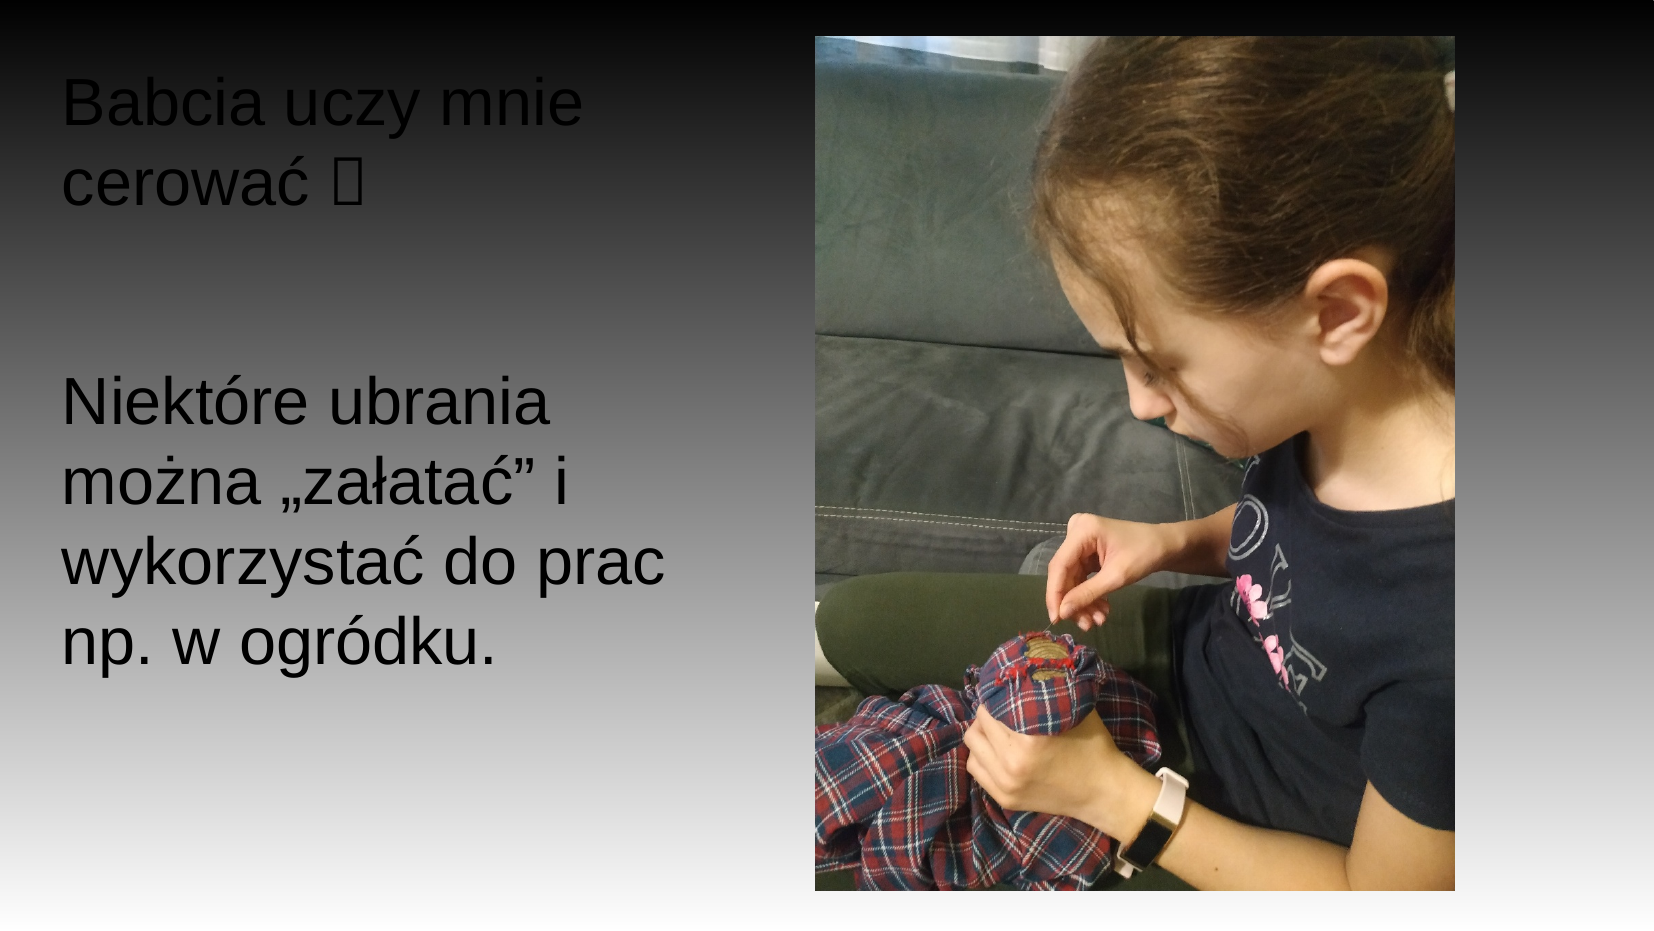

# Babcia uczy mnie cerować 
Niektóre ubrania można „załatać” i wykorzystać do prac np. w ogródku.